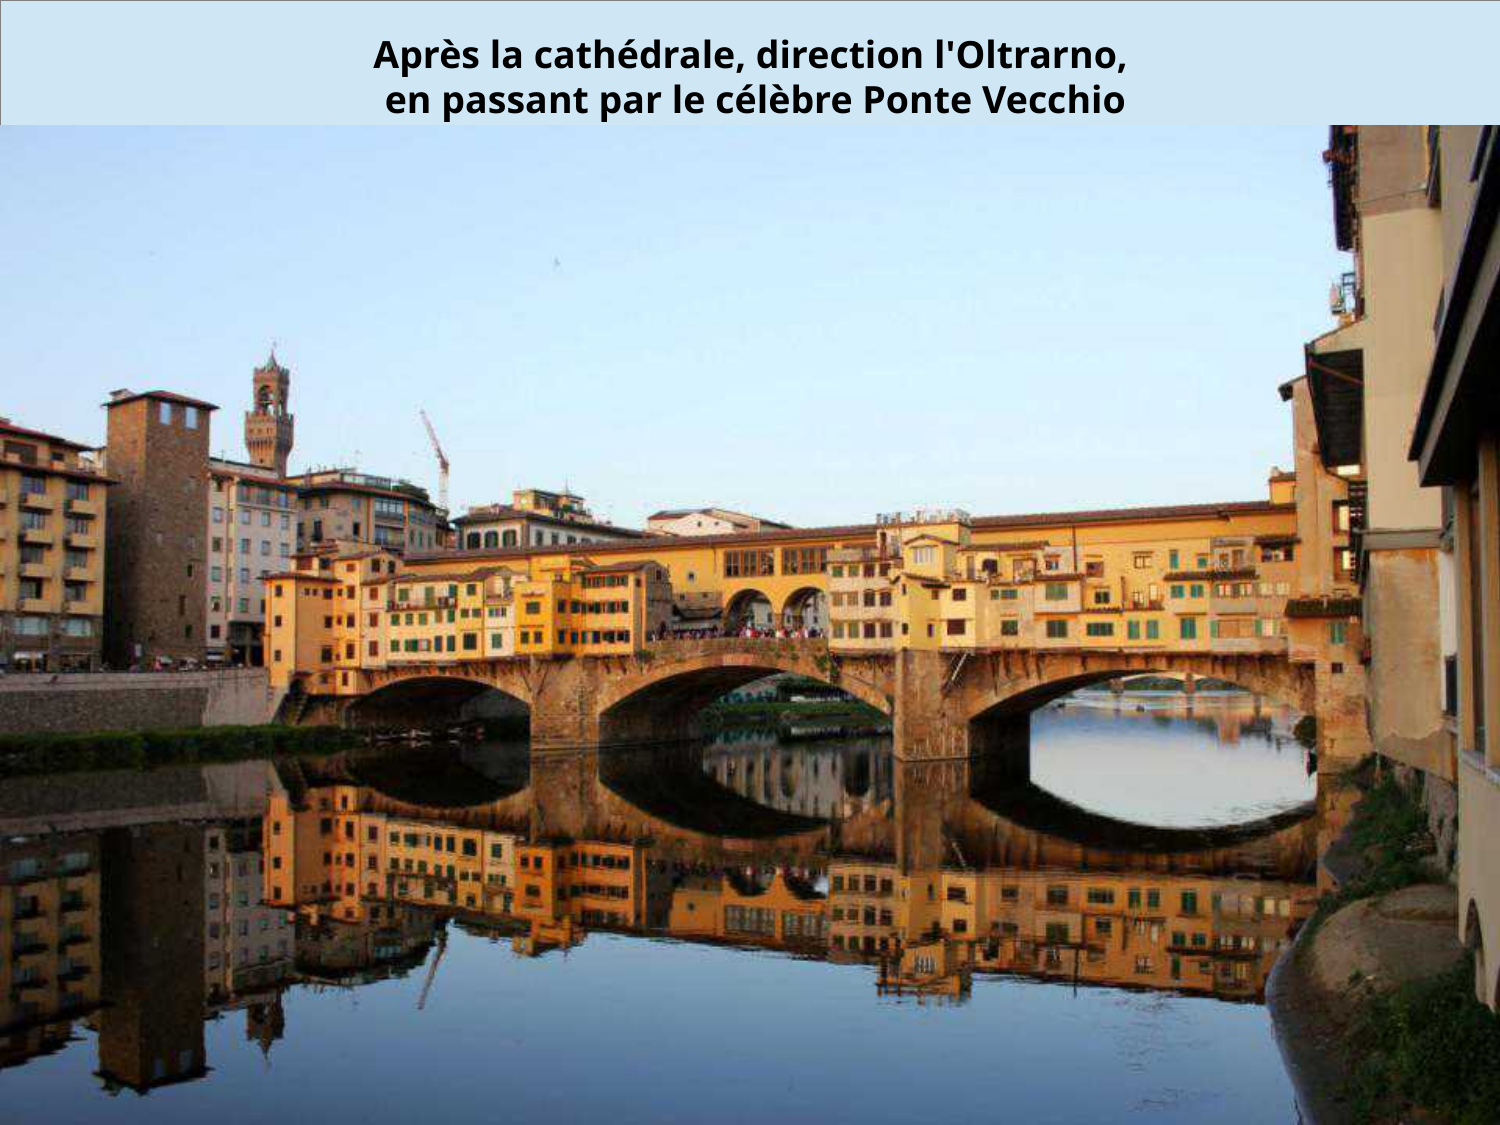

Après la cathédrale, direction l'Oltrarno,
en passant par le célèbre Ponte Vecchio